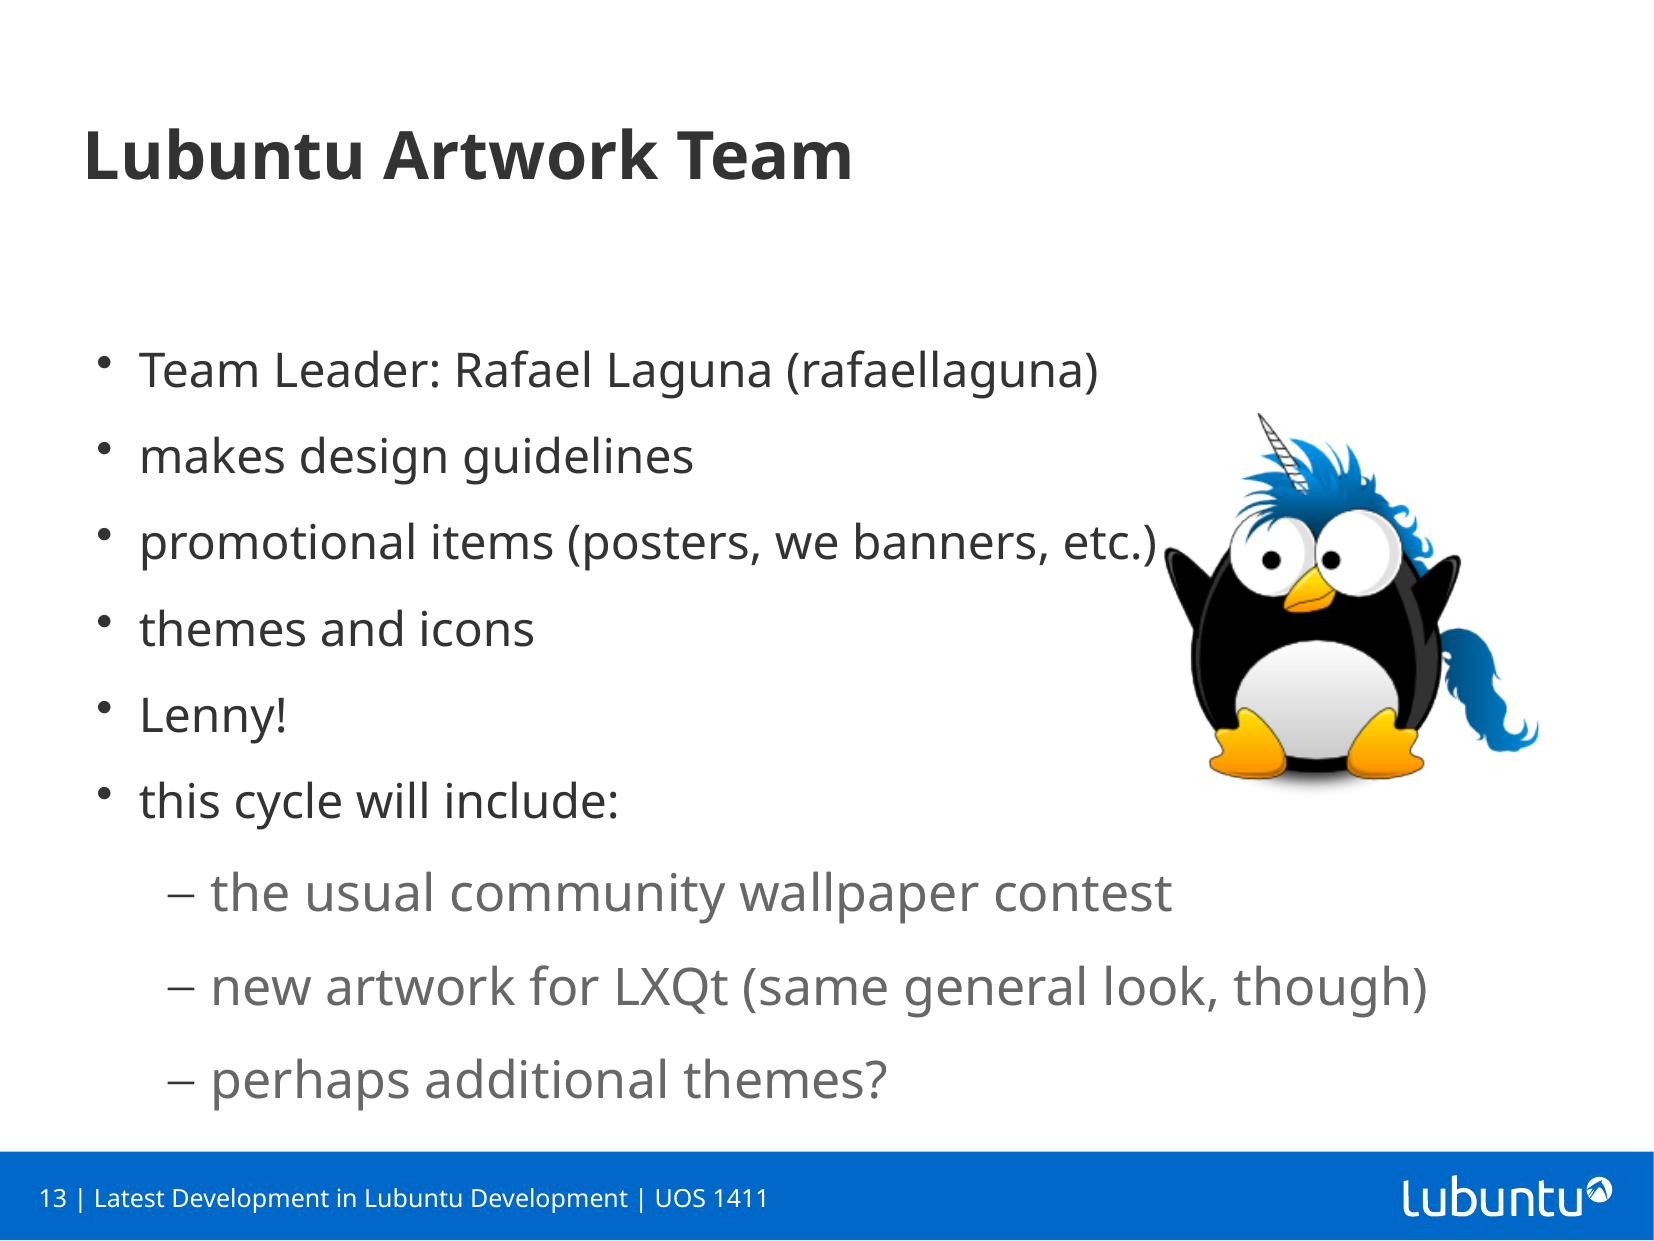

# Lubuntu Artwork Team
Team Leader: Rafael Laguna (rafaellaguna)
makes design guidelines
promotional items (posters, we banners, etc.)
themes and icons
Lenny!
this cycle will include:
the usual community wallpaper contest
new artwork for LXQt (same general look, though)
perhaps additional themes?